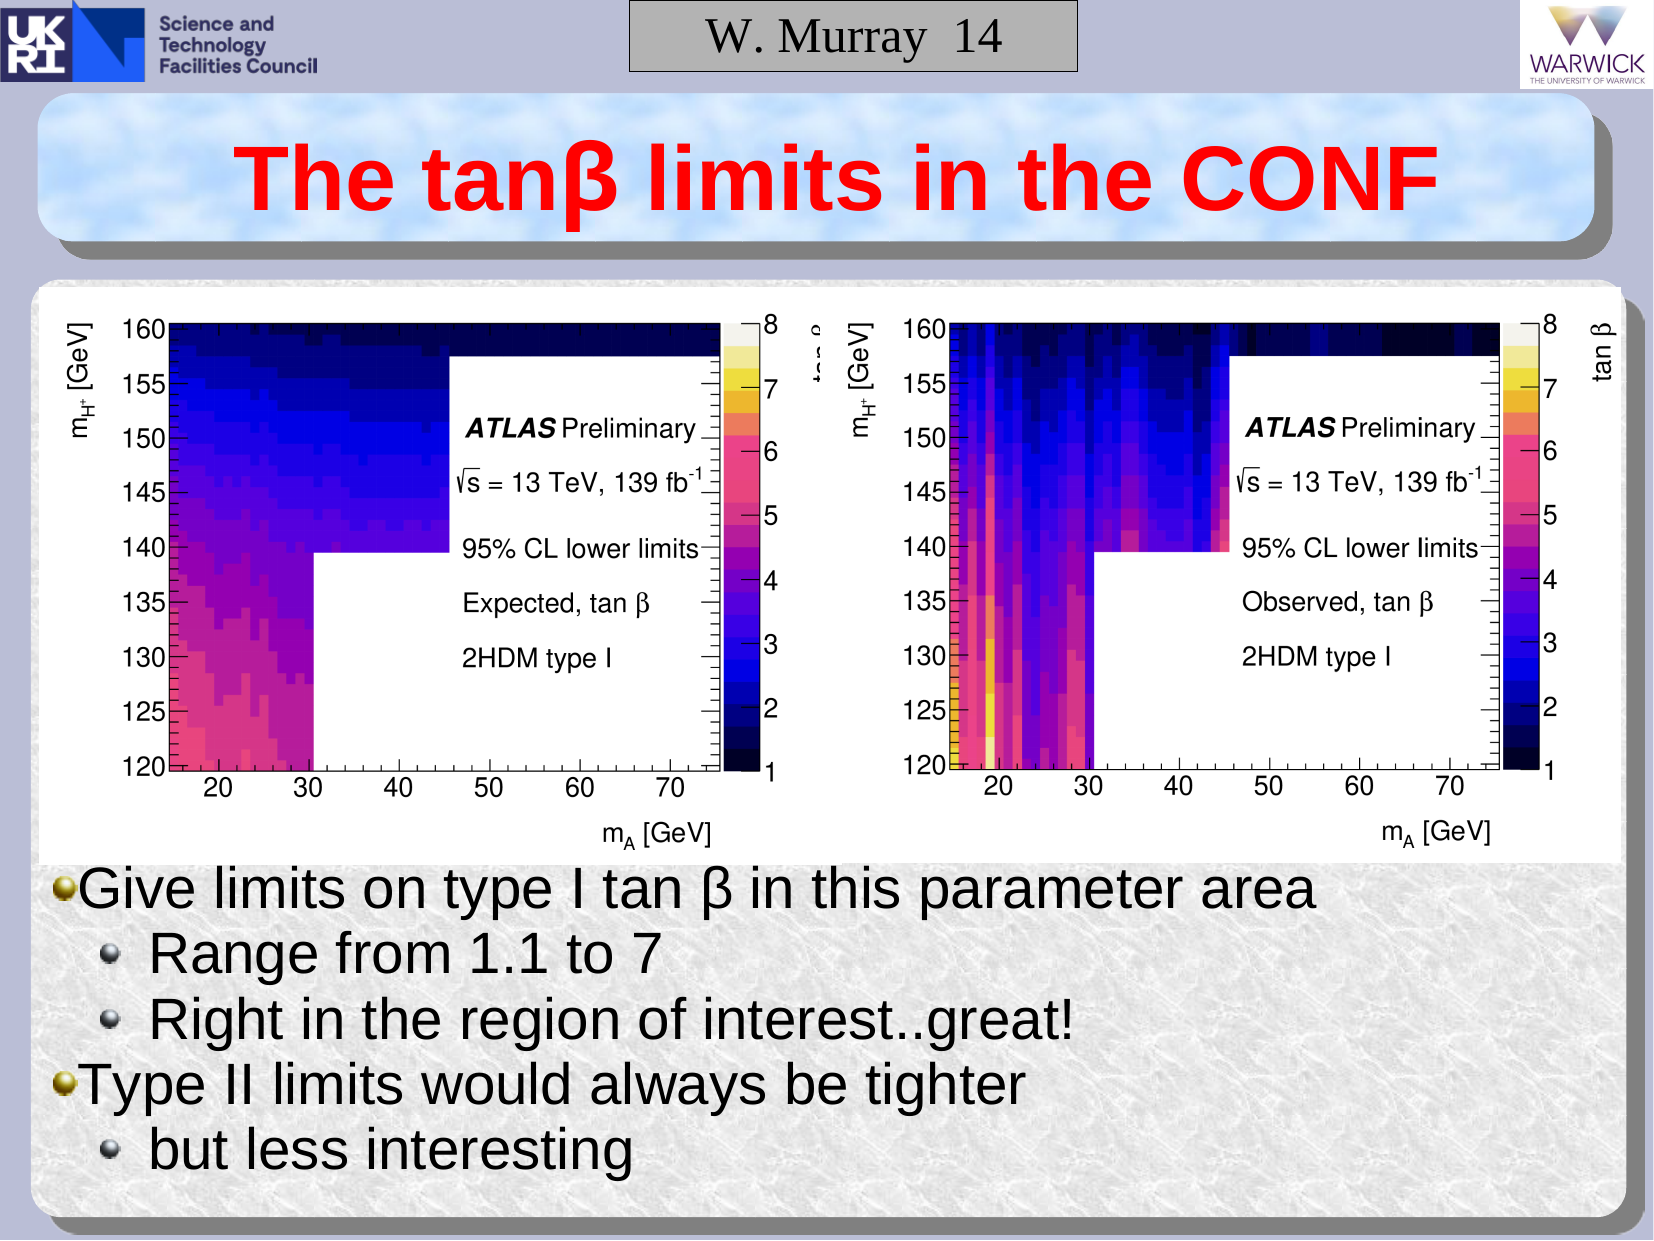

# The tanβ limits in the CONF
Give limits on type I tan β in this parameter area
Range from 1.1 to 7
Right in the region of interest..great!
Type II limits would always be tighter
but less interesting